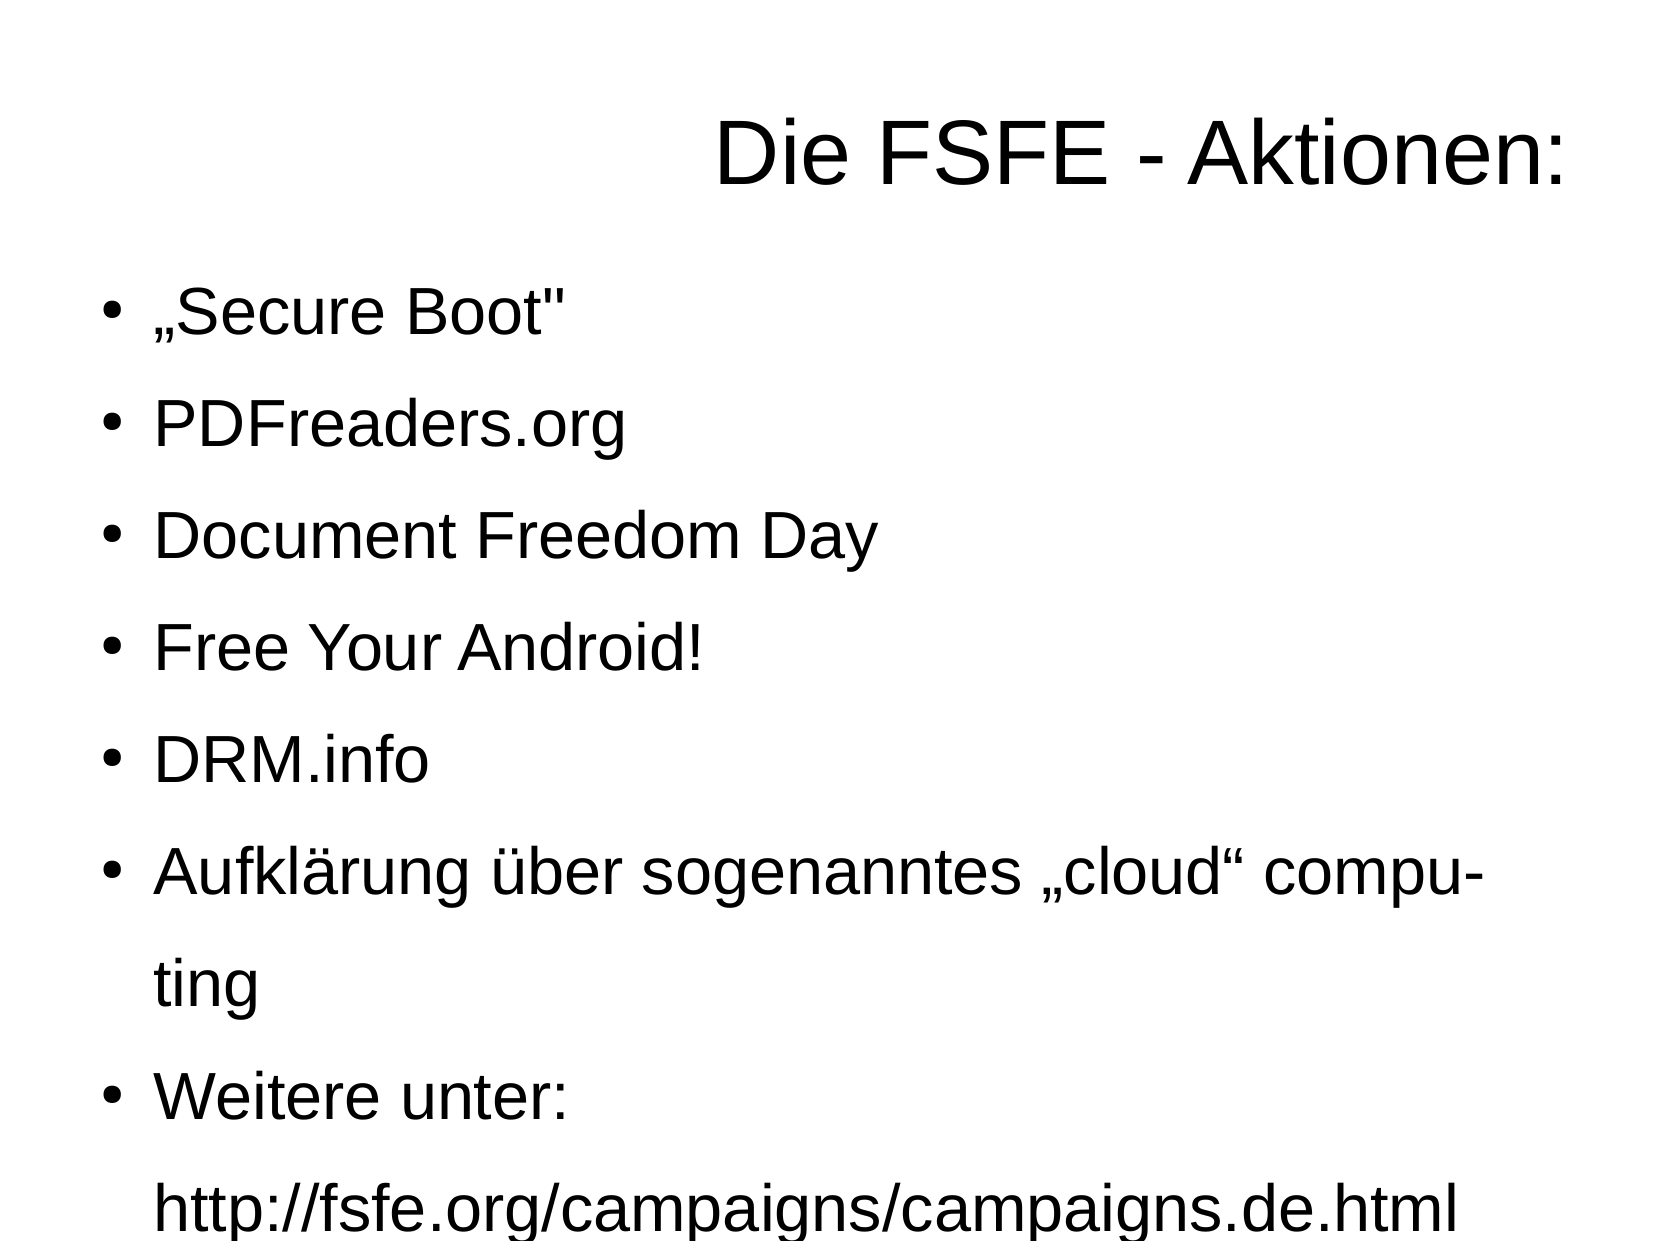

# Die FSFE - Aktionen:
„Secure Boot"
PDFreaders.org
Document Freedom Day
Free Your Android!
DRM.info
Aufklärung über sogenanntes „cloud“ compu-ting
Weitere unter: http://fsfe.org/campaigns/campaigns.de.html